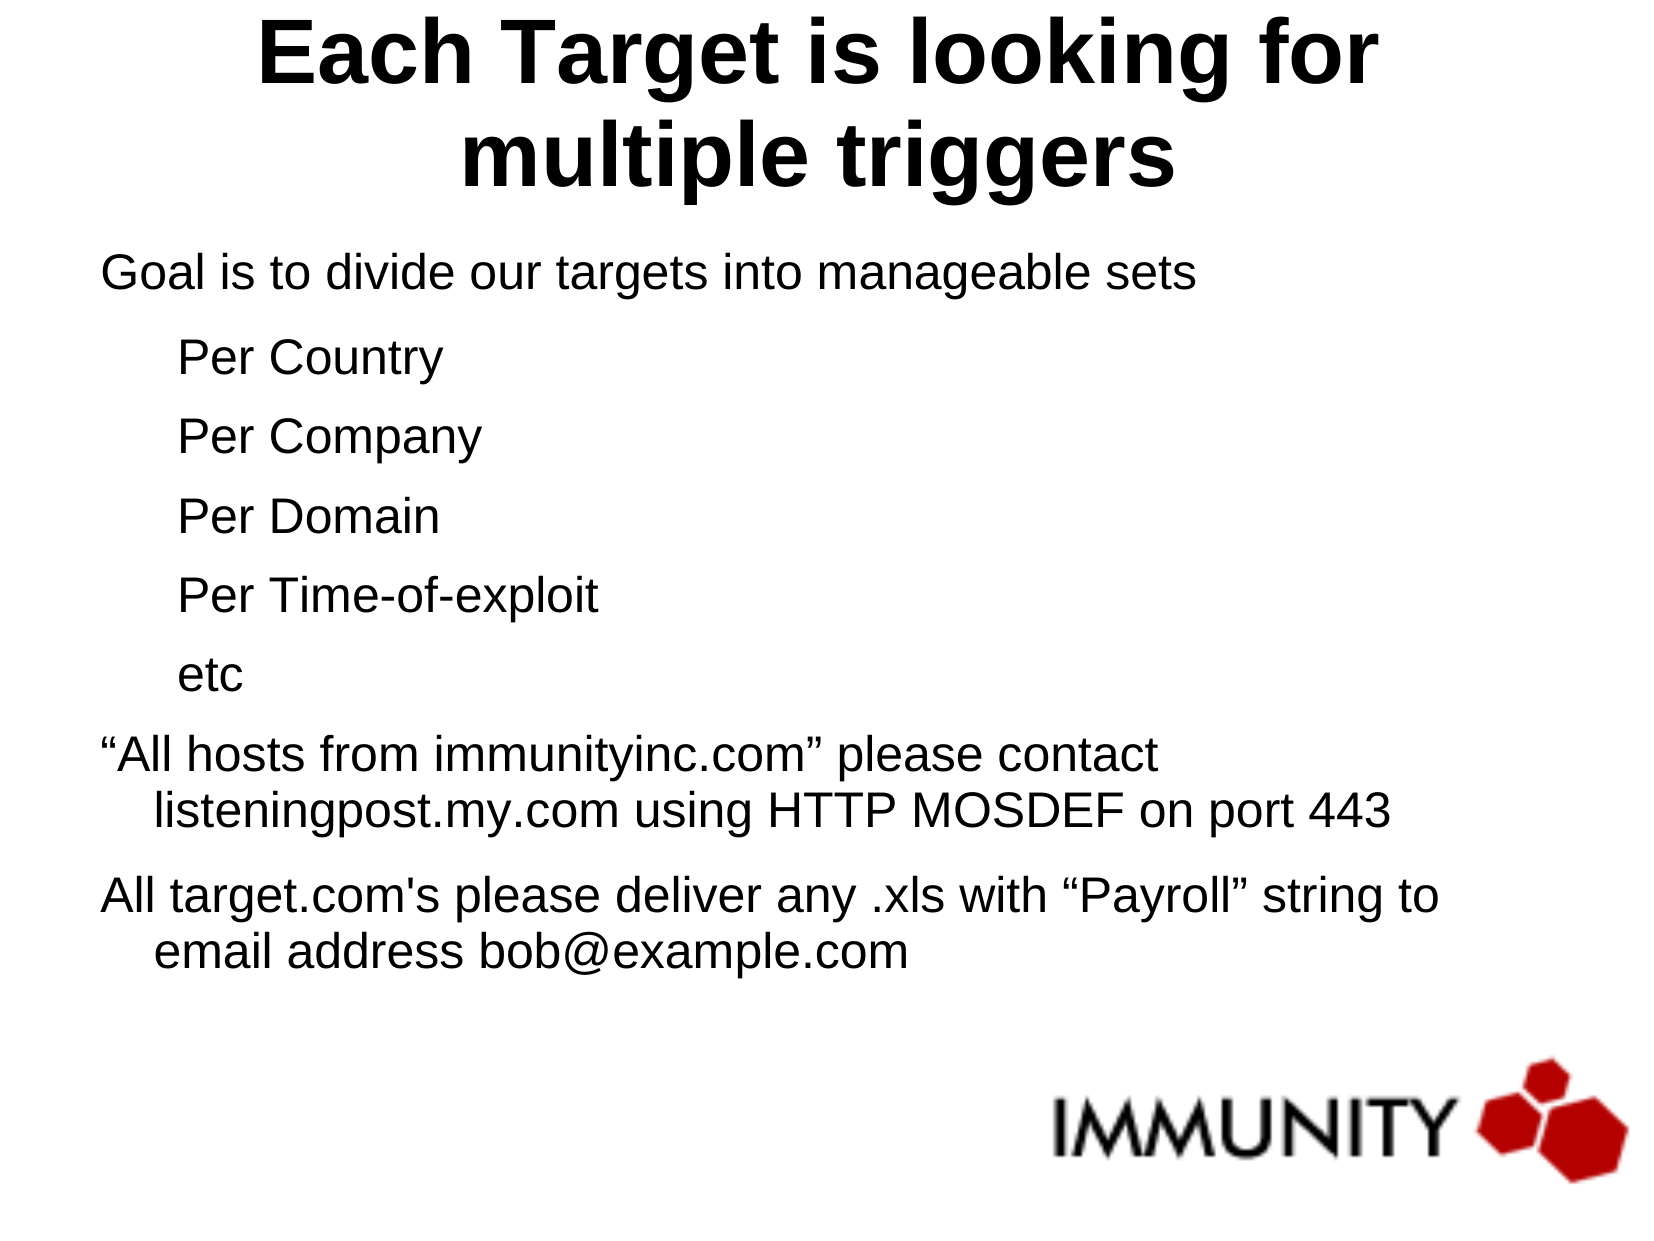

# Each Target is looking for multiple triggers
Goal is to divide our targets into manageable sets
Per Country
Per Company
Per Domain
Per Time-of-exploit
etc
“All hosts from immunityinc.com” please contact listeningpost.my.com using HTTP MOSDEF on port 443
All target.com's please deliver any .xls with “Payroll” string to email address bob@example.com